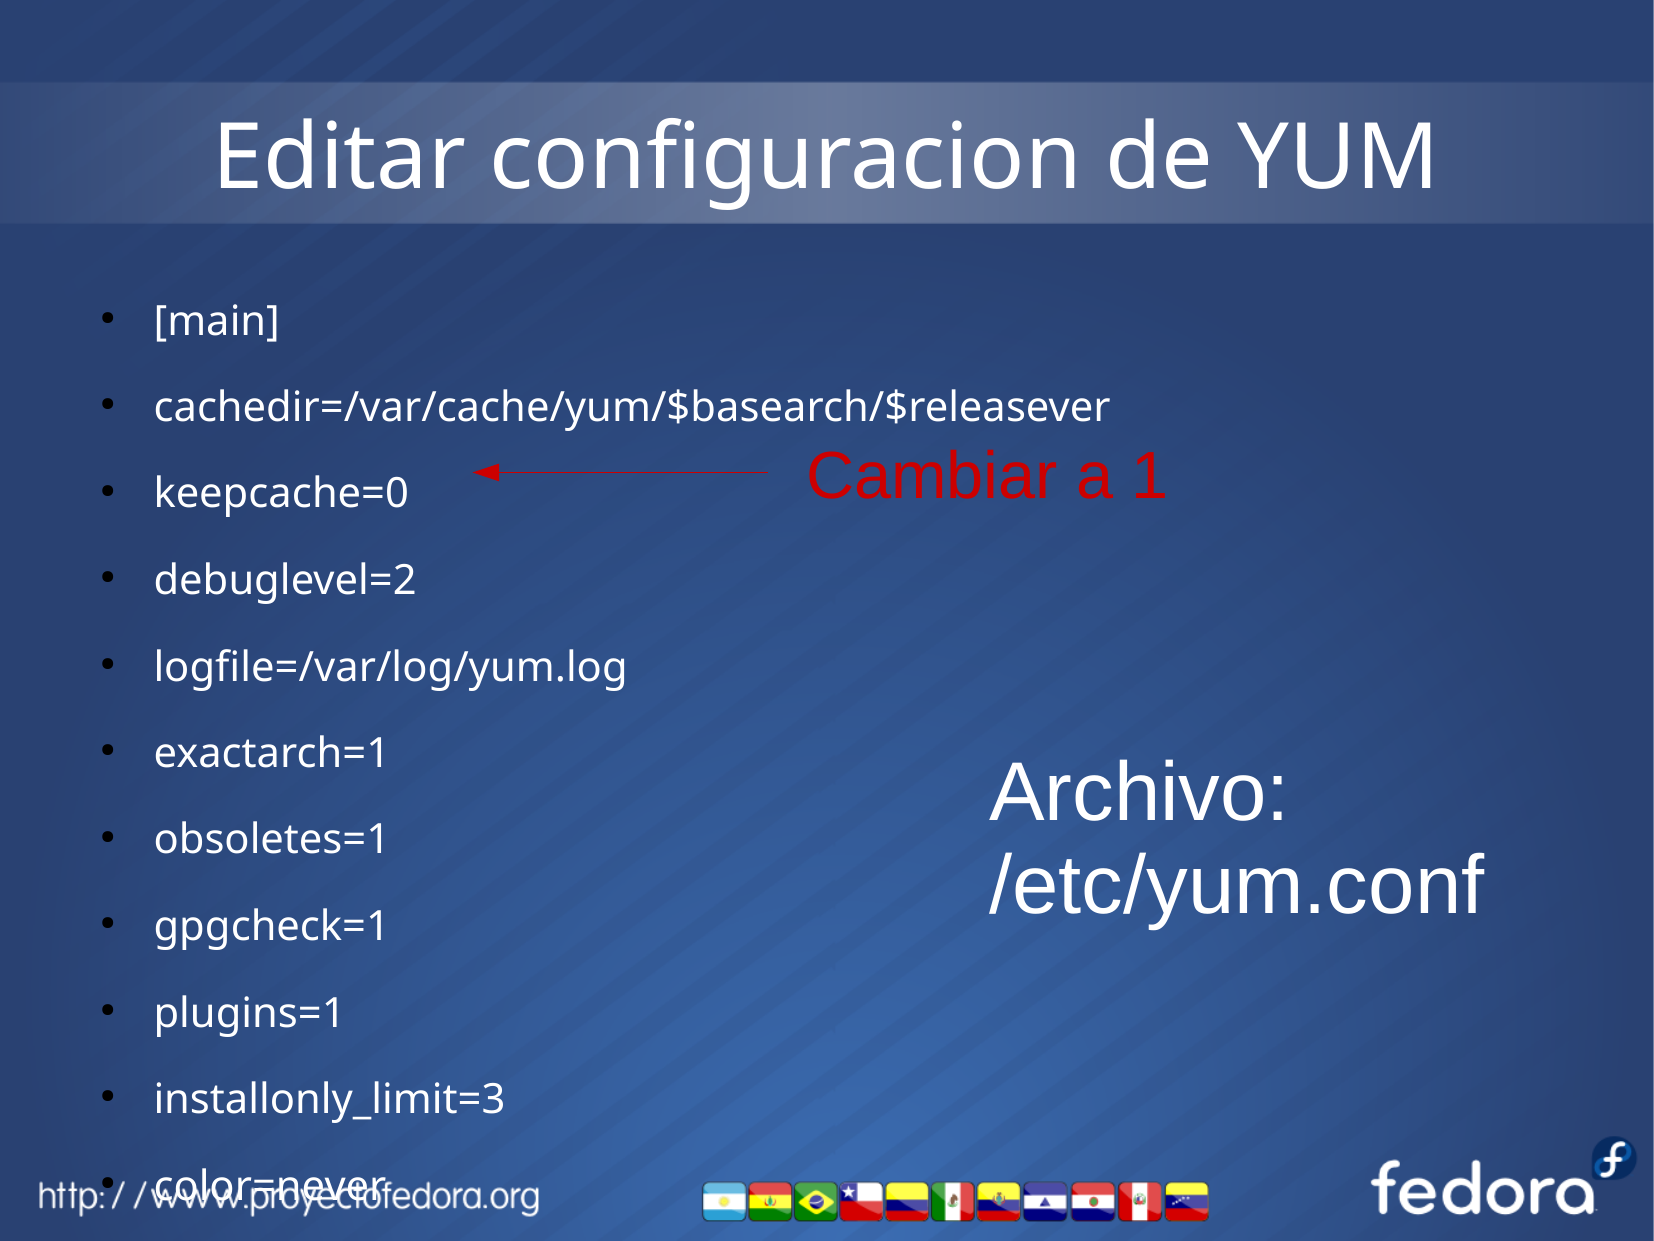

# Editar configuracion de YUM
[main]
cachedir=/var/cache/yum/$basearch/$releasever
keepcache=0
debuglevel=2
logfile=/var/log/yum.log
exactarch=1
obsoletes=1
gpgcheck=1
plugins=1
installonly_limit=3
color=never
Cambiar a 1
Archivo:
/etc/yum.conf